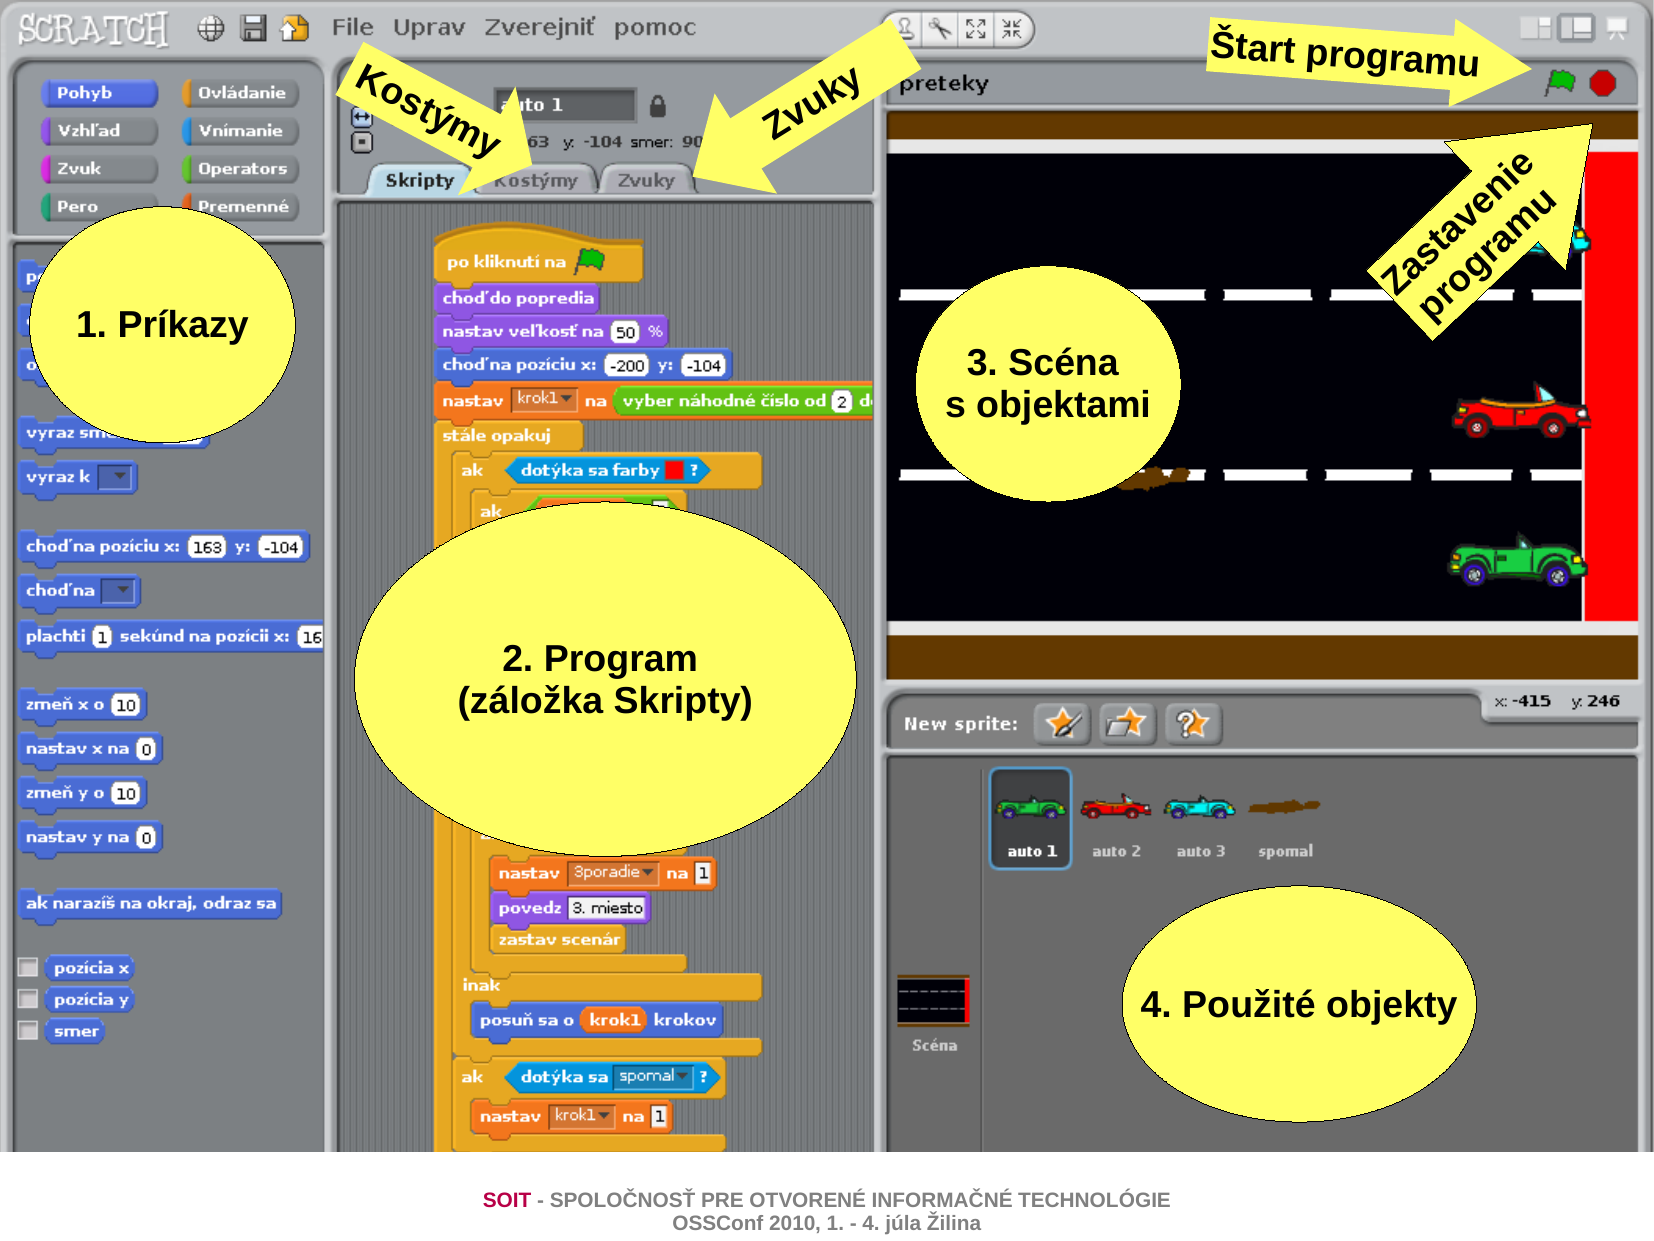

Štart programu
Zvuky
Kostýmy
Zastavenie
programu
1. Príkazy
3. Scéna
s objektami
2. Program
(záložka Skripty)
4. Použité objekty
SOIT - SPOLOČNOSŤ PRE OTVORENÉ INFORMAČNÉ TECHNOLÓGIE
OSSConf 2010, 1. - 4. júla Žilina